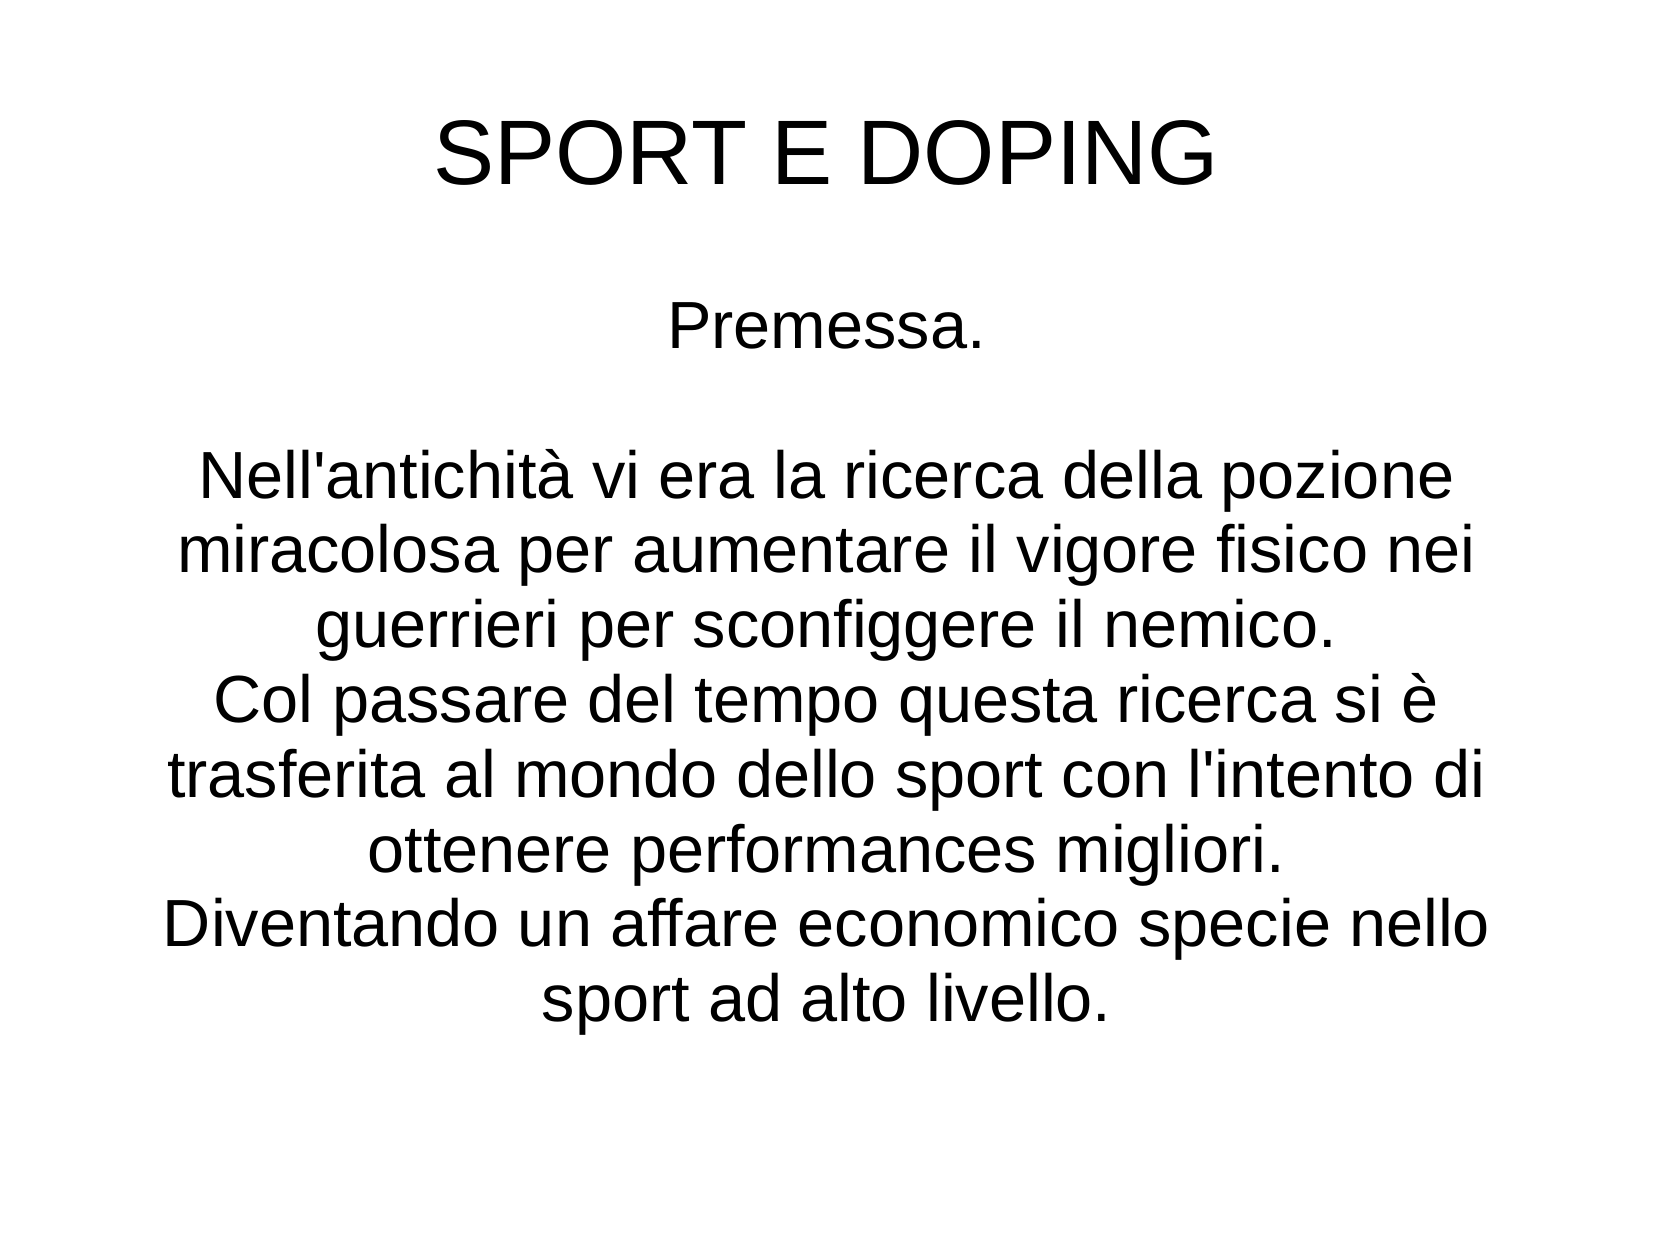

# SPORT E DOPING
Premessa.
Nell'antichità vi era la ricerca della pozione miracolosa per aumentare il vigore fisico nei guerrieri per sconfiggere il nemico.
Col passare del tempo questa ricerca si è trasferita al mondo dello sport con l'intento di ottenere performances migliori.
Diventando un affare economico specie nello sport ad alto livello.